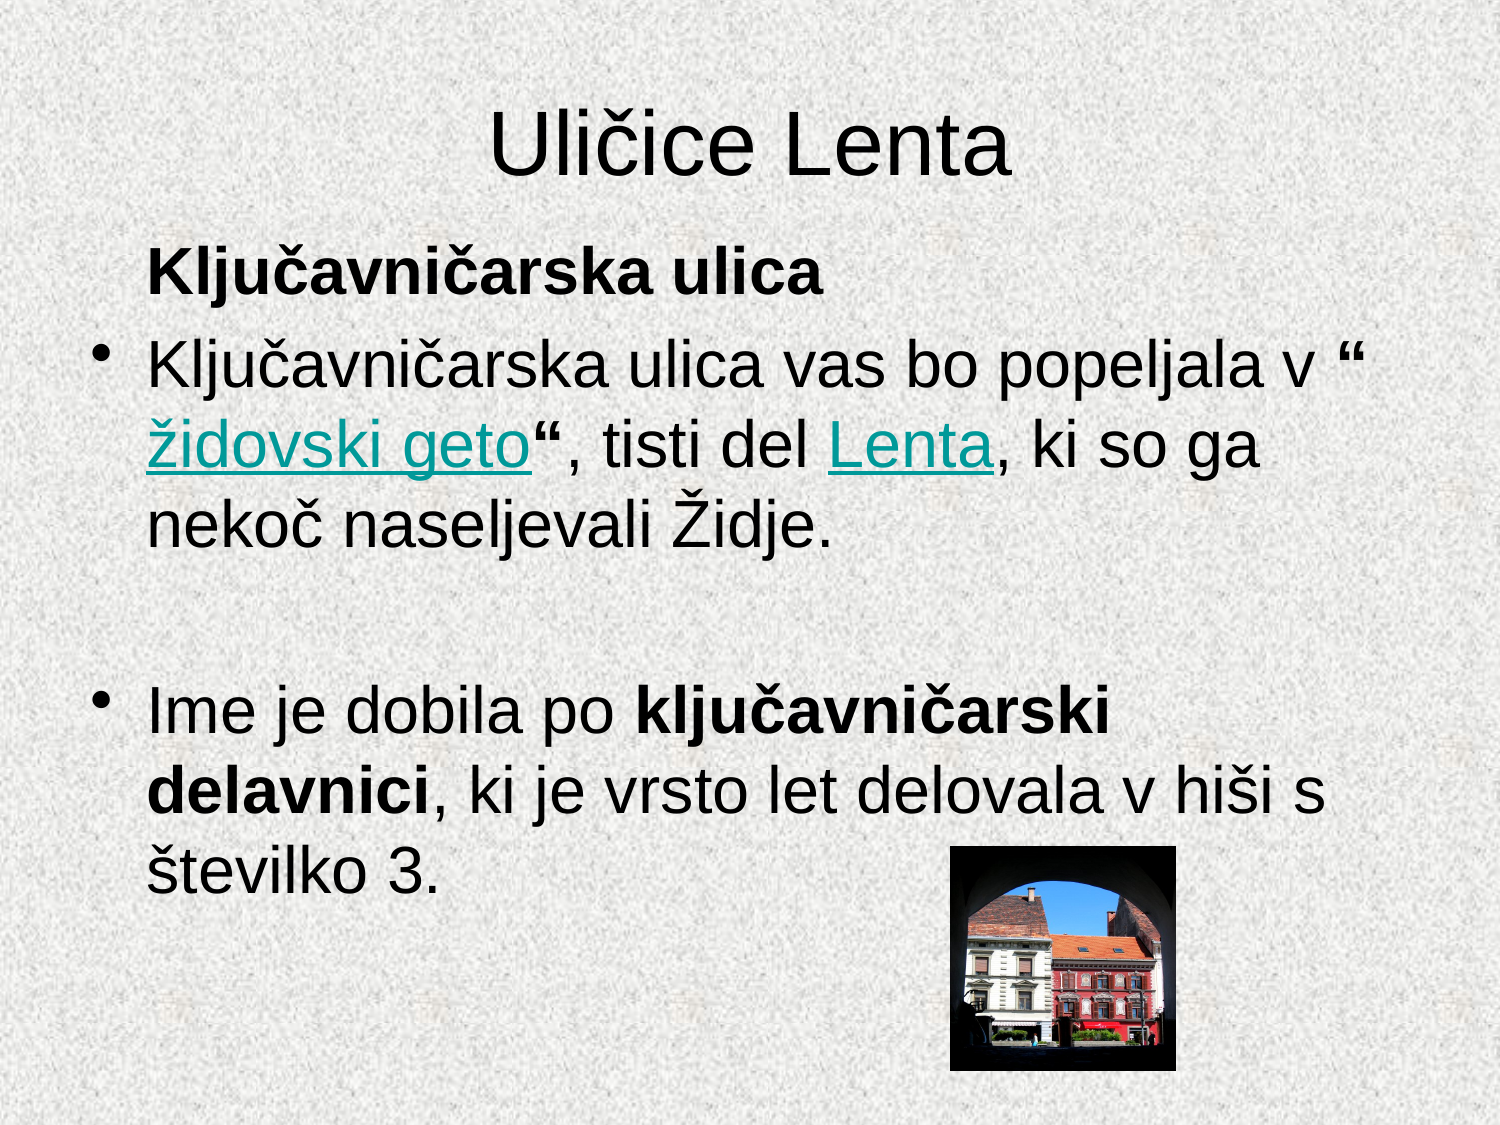

# Uličice Lenta
	Ključavničarska ulica
Ključavničarska ulica vas bo popeljala v “židovski geto“, tisti del Lenta, ki so ga nekoč naseljevali Židje.
Ime je dobila po ključavničarski delavnici, ki je vrsto let delovala v hiši s številko 3.